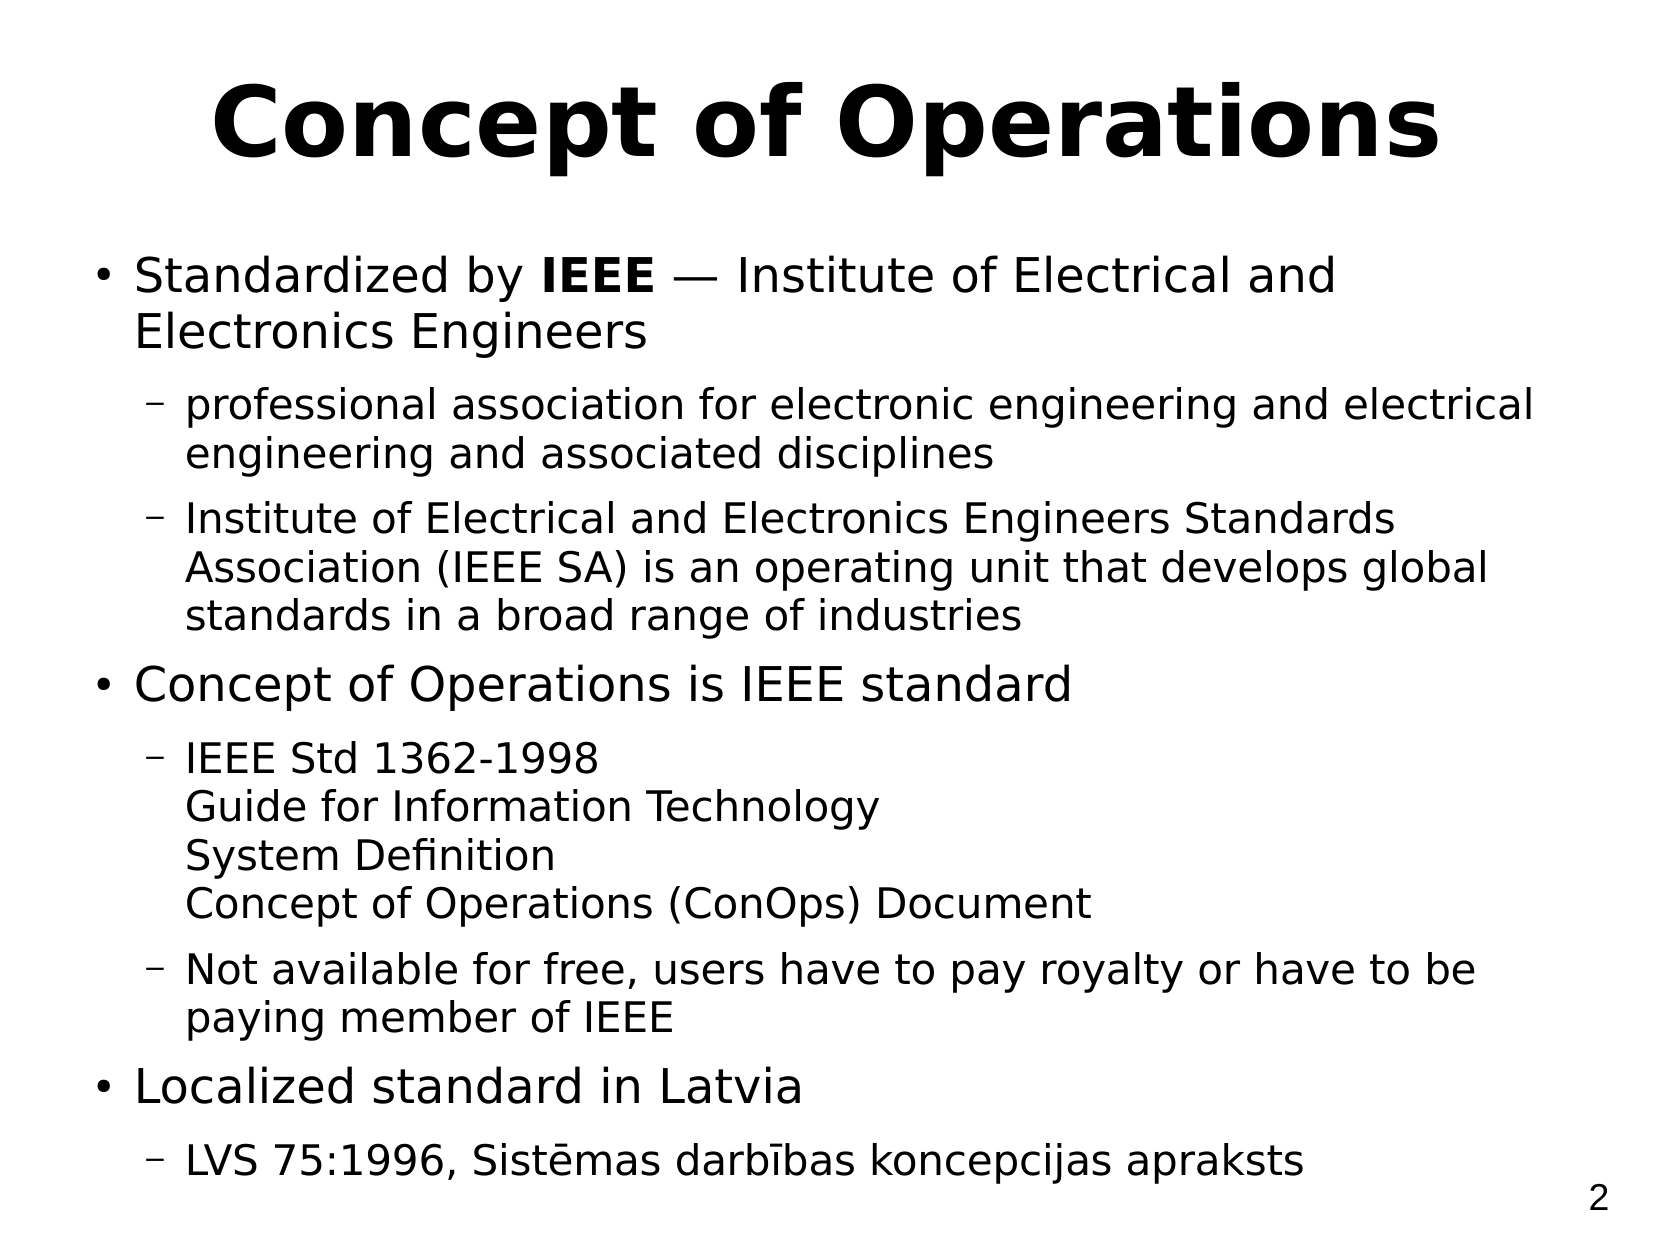

# Concept of Operations
Standardized by IEEE — Institute of Electrical and Electronics Engineers
professional association for electronic engineering and electrical engineering and associated disciplines
Institute of Electrical and Electronics Engineers Standards Association (IEEE SA) is an operating unit that develops global standards in a broad range of industries
Concept of Operations is IEEE standard
IEEE Std 1362-1998
Guide for Information Technology
System Definition
Concept of Operations (ConOps) Document
Not available for free, users have to pay royalty or have to be paying member of IEEE
Localized standard in Latvia
LVS 75:1996, Sistēmas darbības koncepcijas apraksts